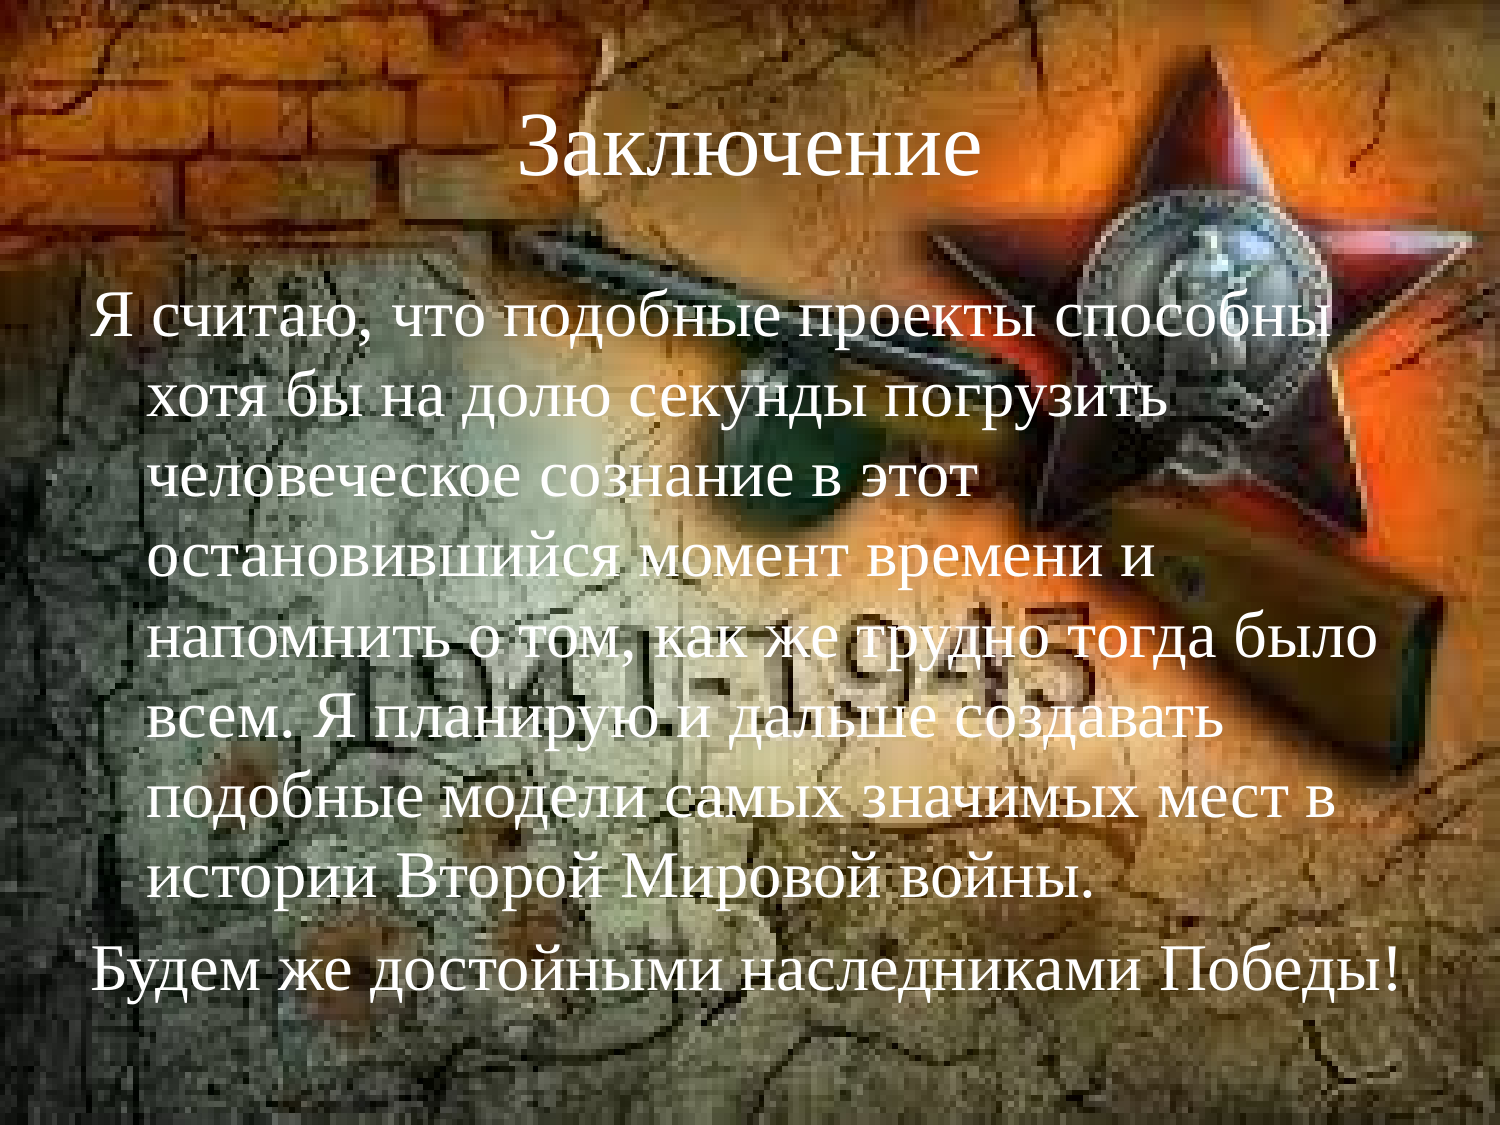

# Заключение
Я считаю, что подобные проекты способны хотя бы на долю секунды погрузить человеческое сознание в этот остановившийся момент времени и напомнить о том, как же трудно тогда было всем. Я планирую и дальше создавать подобные модели самых значимых мест в истории Второй Мировой войны.
Будем же достойными наследниками Победы!